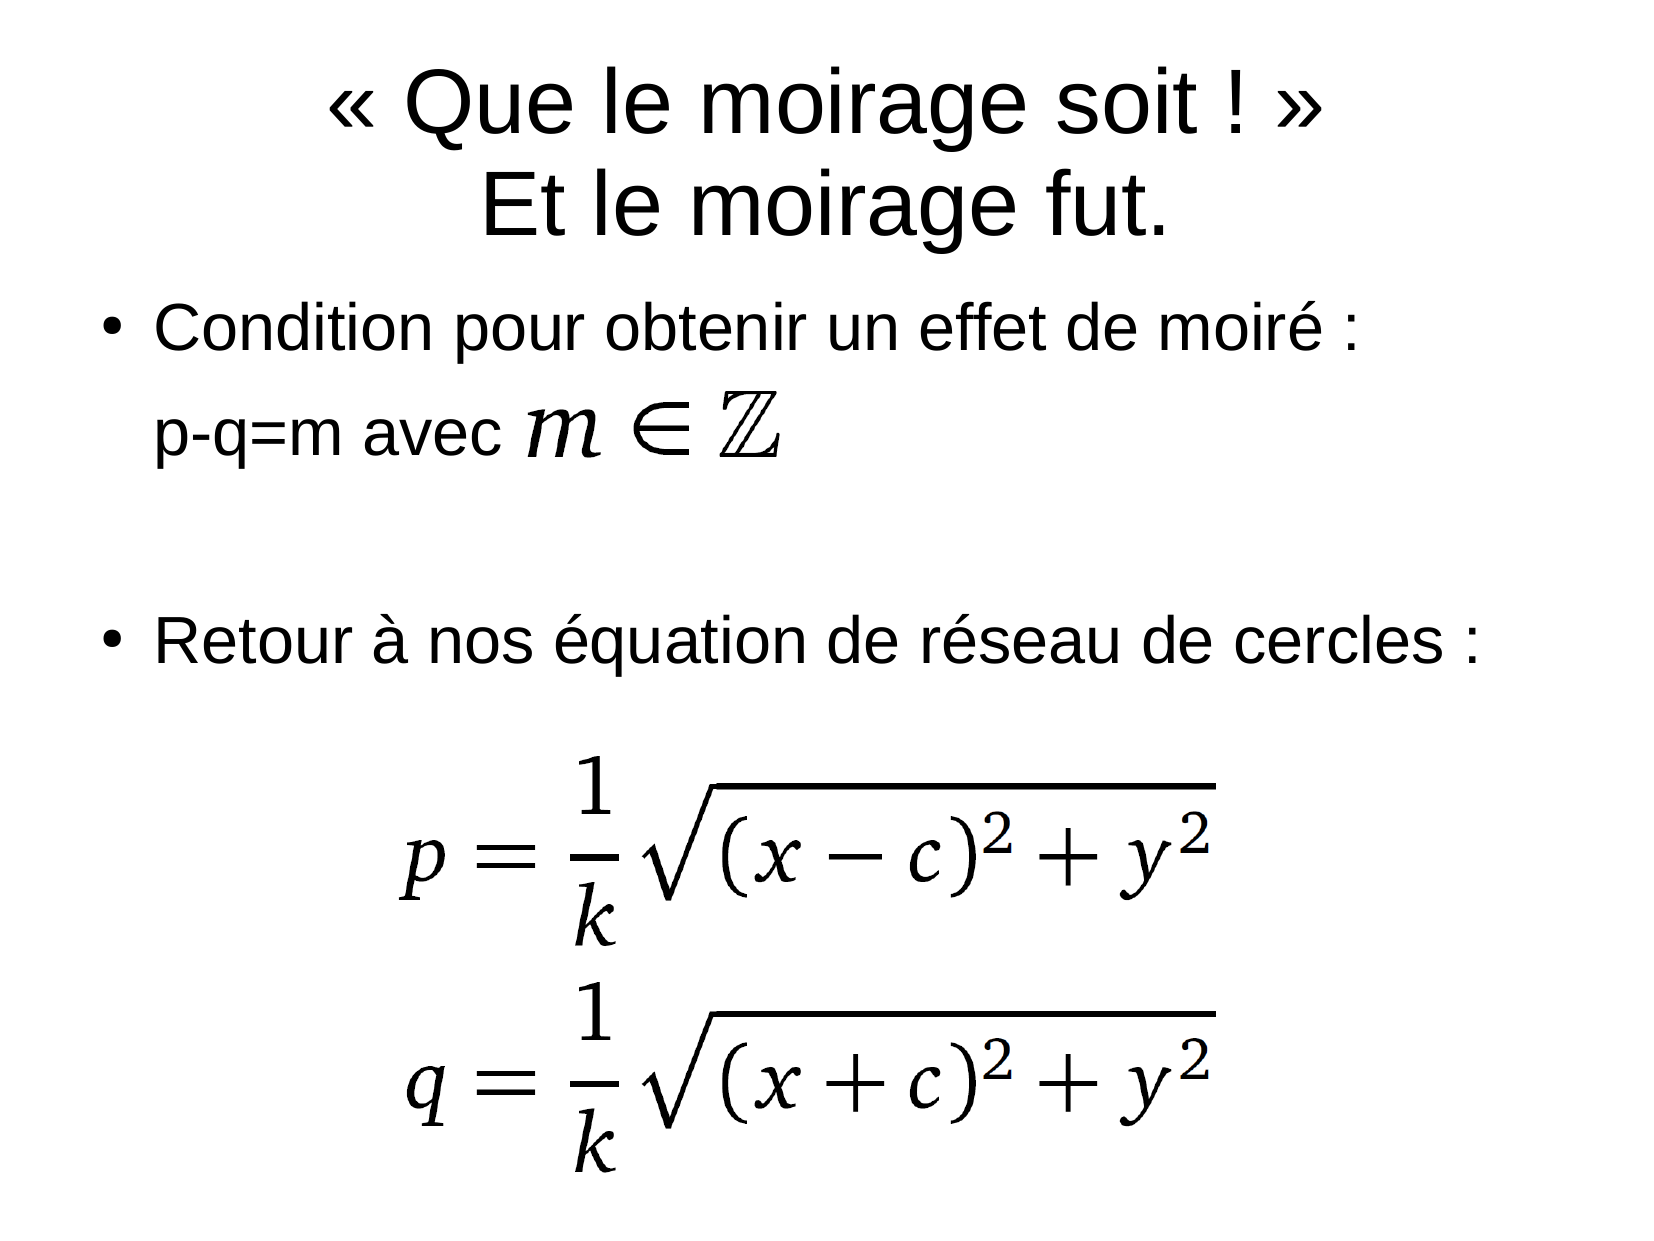

# « Que le moirage soit ! » Et le moirage fut.
Condition pour obtenir un effet de moiré :
p-q=m avec
Retour à nos équation de réseau de cercles :